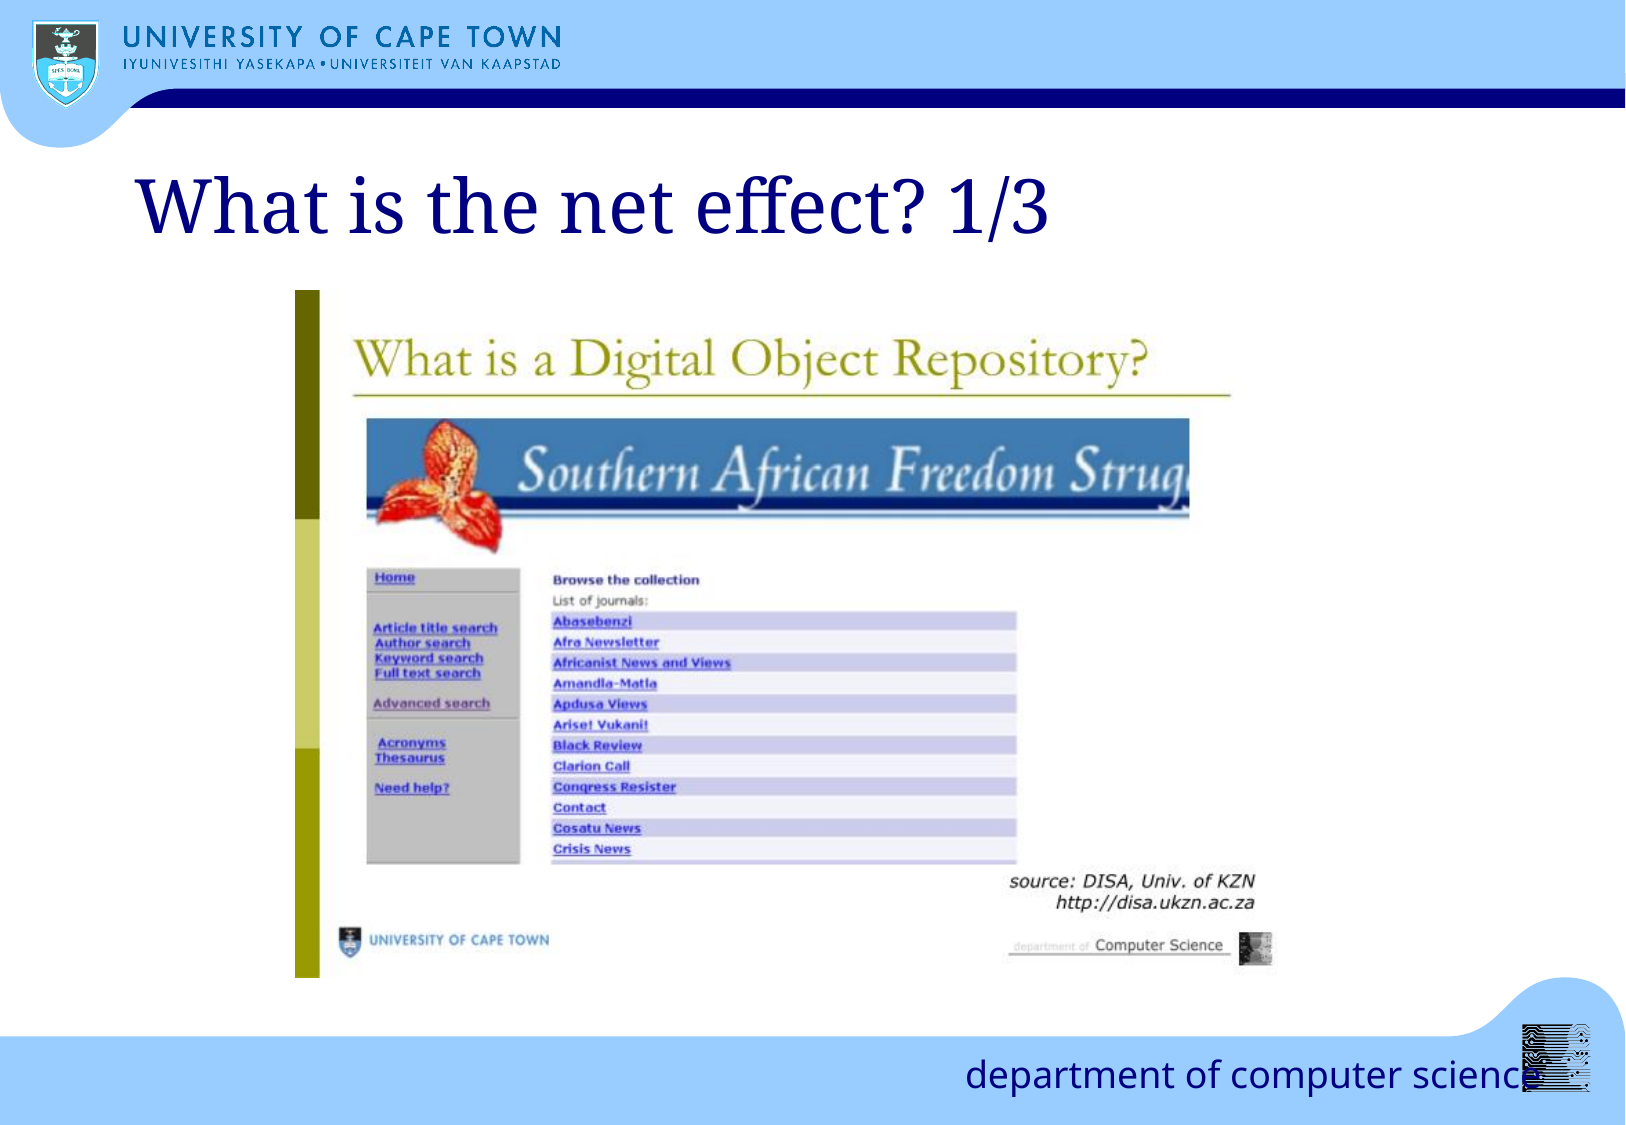

# What is the net effect? 1/3